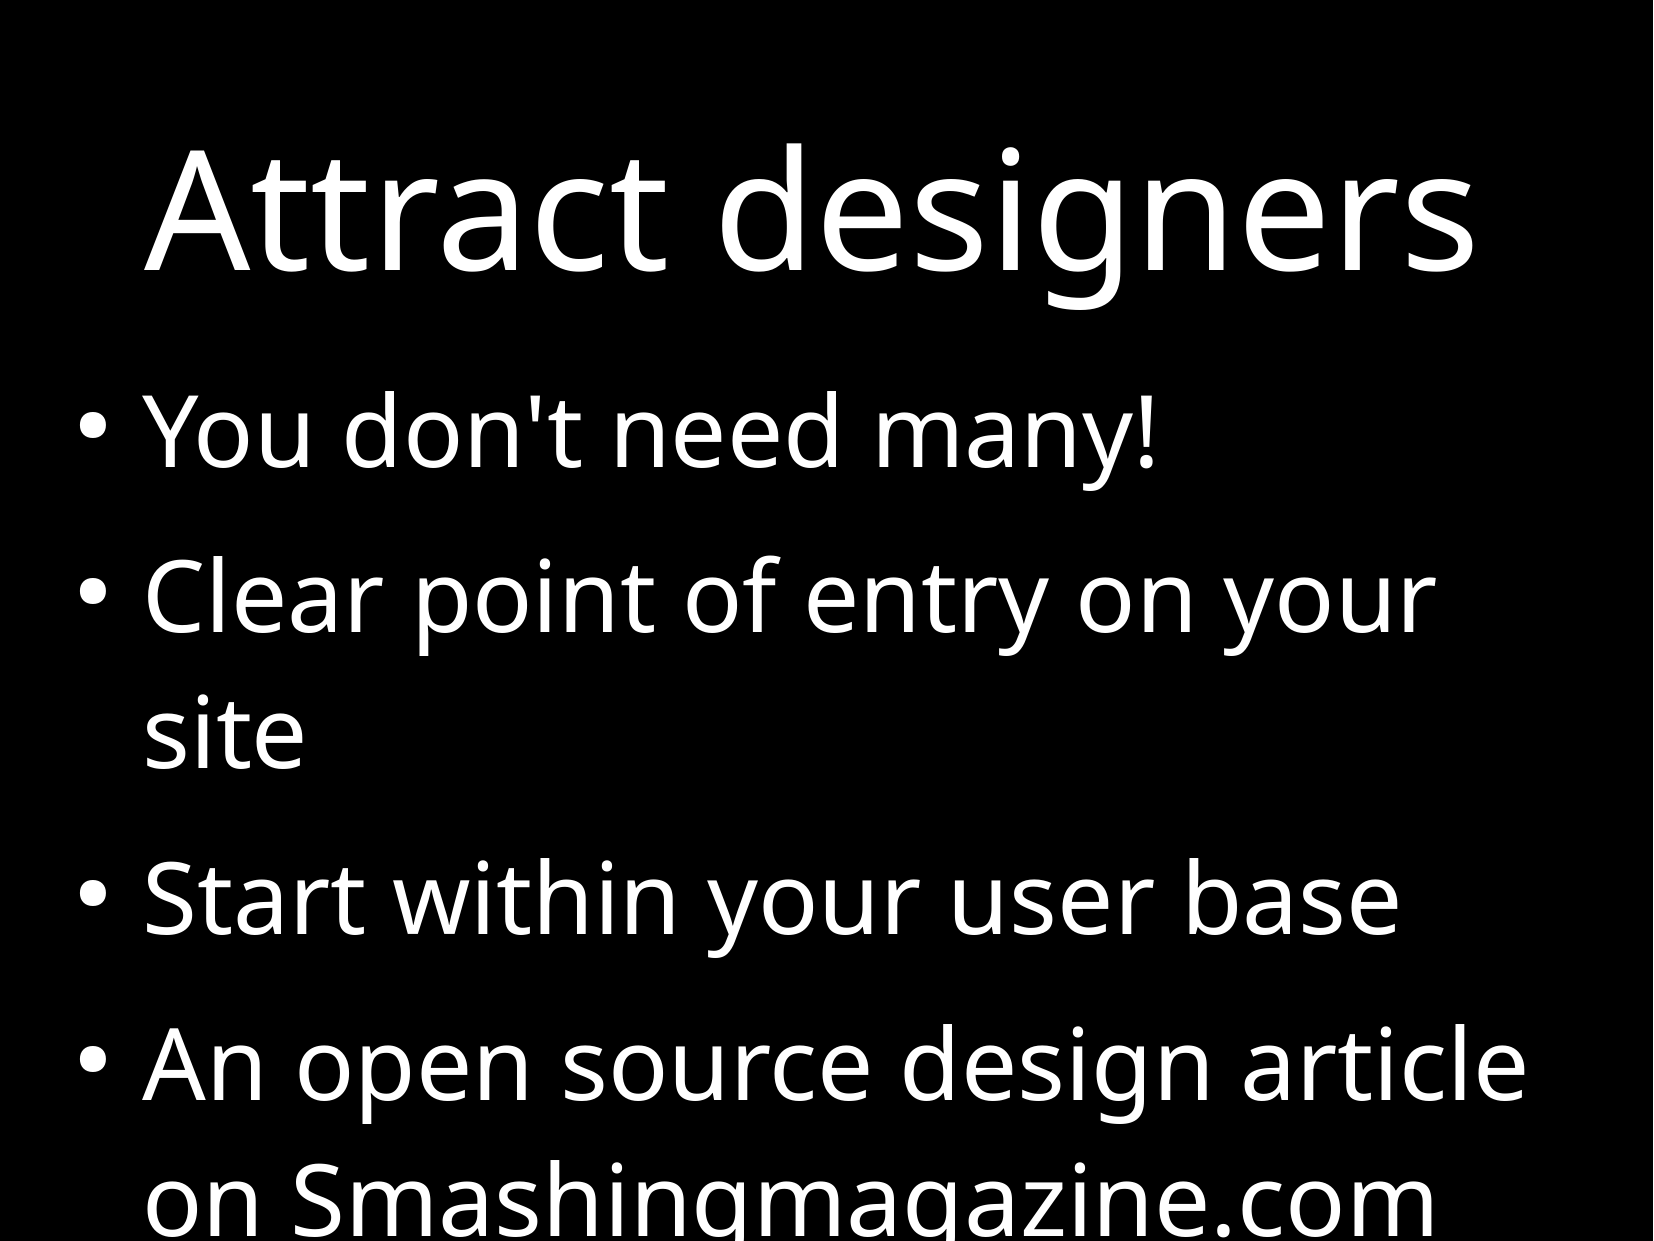

# Attract designers
You don't need many!
Clear point of entry on your site
Start within your user base
An open source design article on Smashingmagazine.com might work though!